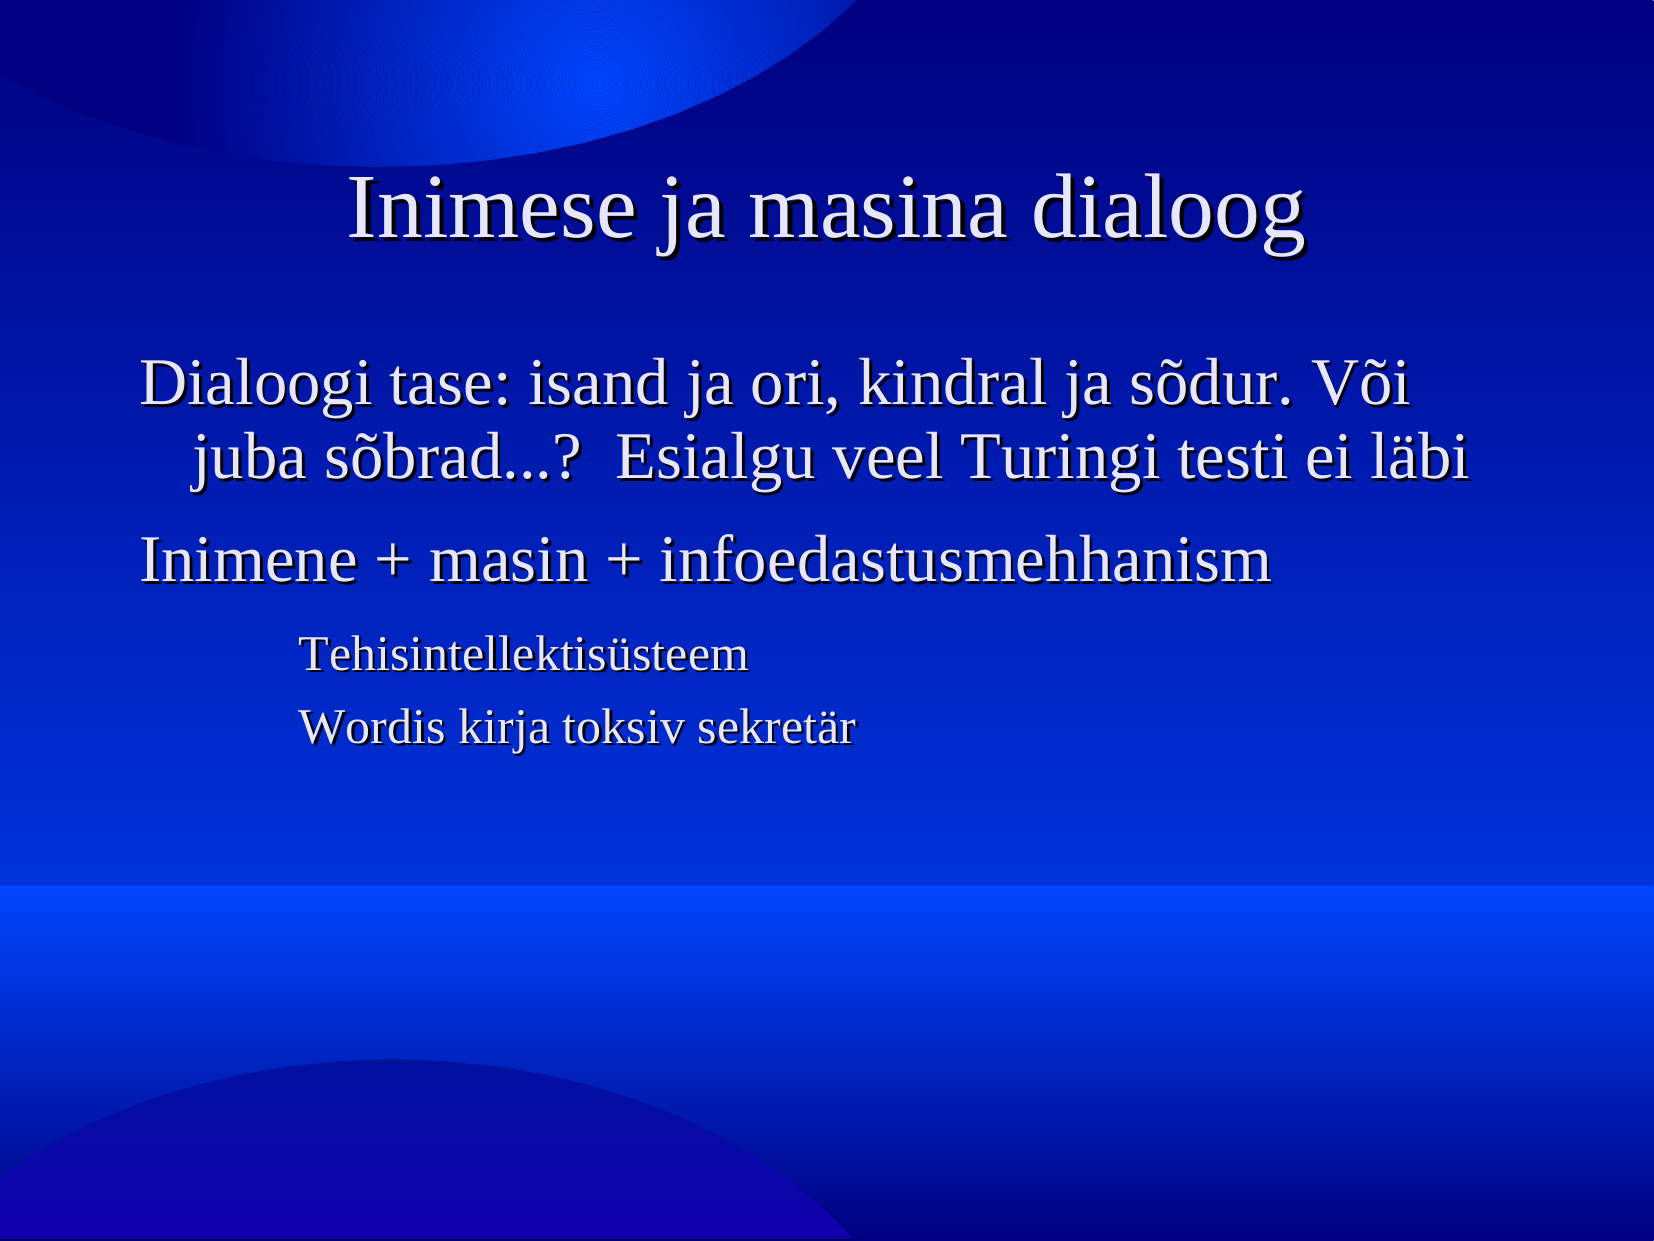

# Inimese ja masina dialoog
Dialoogi tase: isand ja ori, kindral ja sõdur. Või juba sõbrad...? Esialgu veel Turingi testi ei läbi
Inimene + masin + infoedastusmehhanism
Tehisintellektisüsteem
Wordis kirja toksiv sekretär